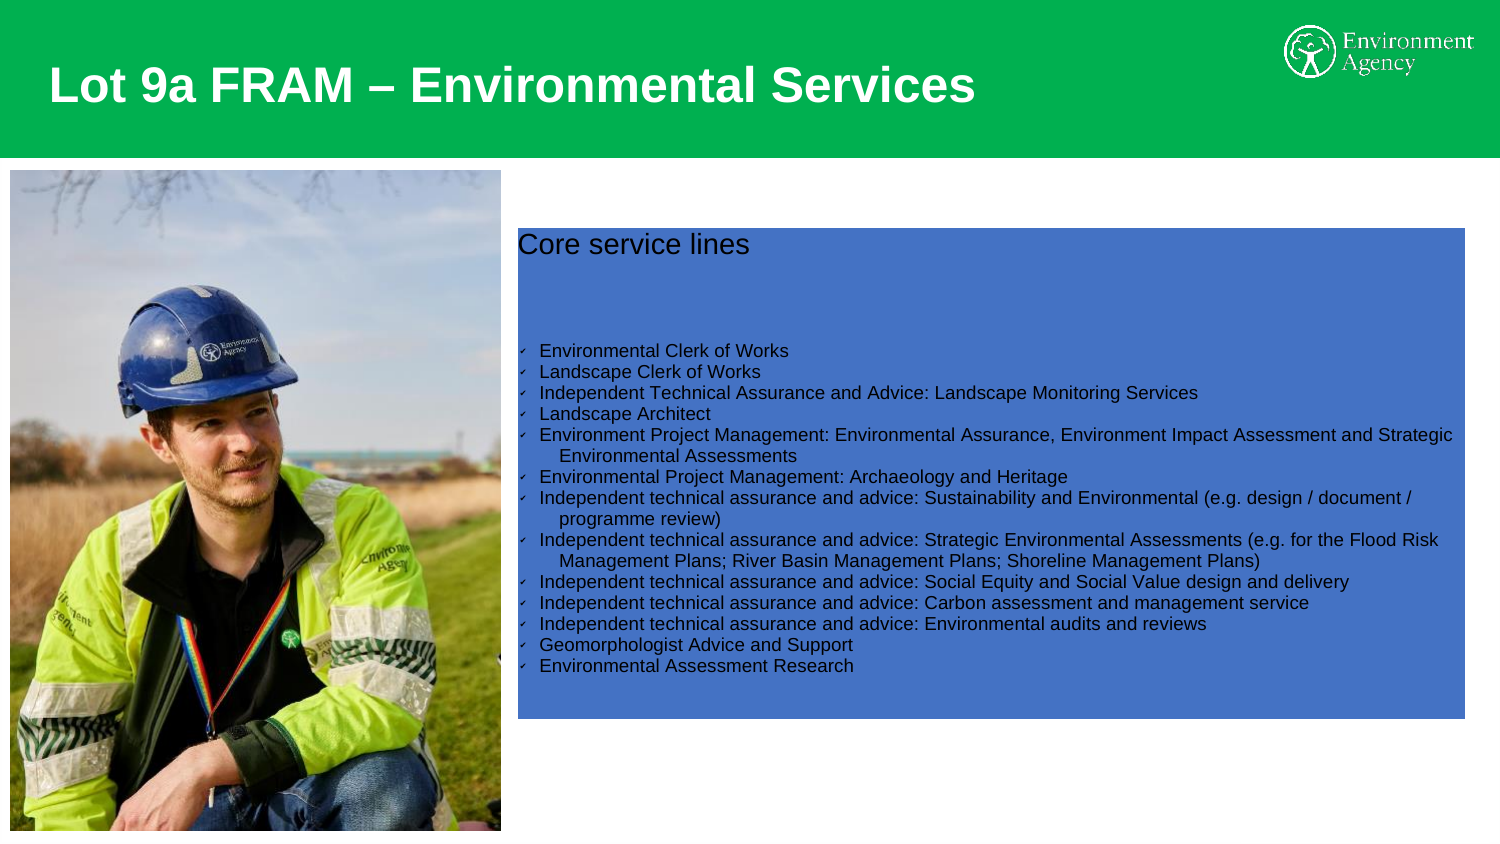

# Lot 9a FRAM – Environmental Services
| Core service lines |
| --- |
| Environmental Clerk of Works Landscape Clerk of Works Independent Technical Assurance and Advice: Landscape Monitoring Services Landscape Architect Environment Project Management: Environmental Assurance, Environment Impact Assessment and Strategic Environmental Assessments Environmental Project Management: Archaeology and Heritage Independent technical assurance and advice: Sustainability and Environmental (e.g. design / document / programme review) Independent technical assurance and advice: Strategic Environmental Assessments (e.g. for the Flood Risk Management Plans; River Basin Management Plans; Shoreline Management Plans) Independent technical assurance and advice: Social Equity and Social Value design and delivery Independent technical assurance and advice: Carbon assessment and management service Independent technical assurance and advice: Environmental audits and reviews Geomorphologist Advice and Support Environmental Assessment Research |